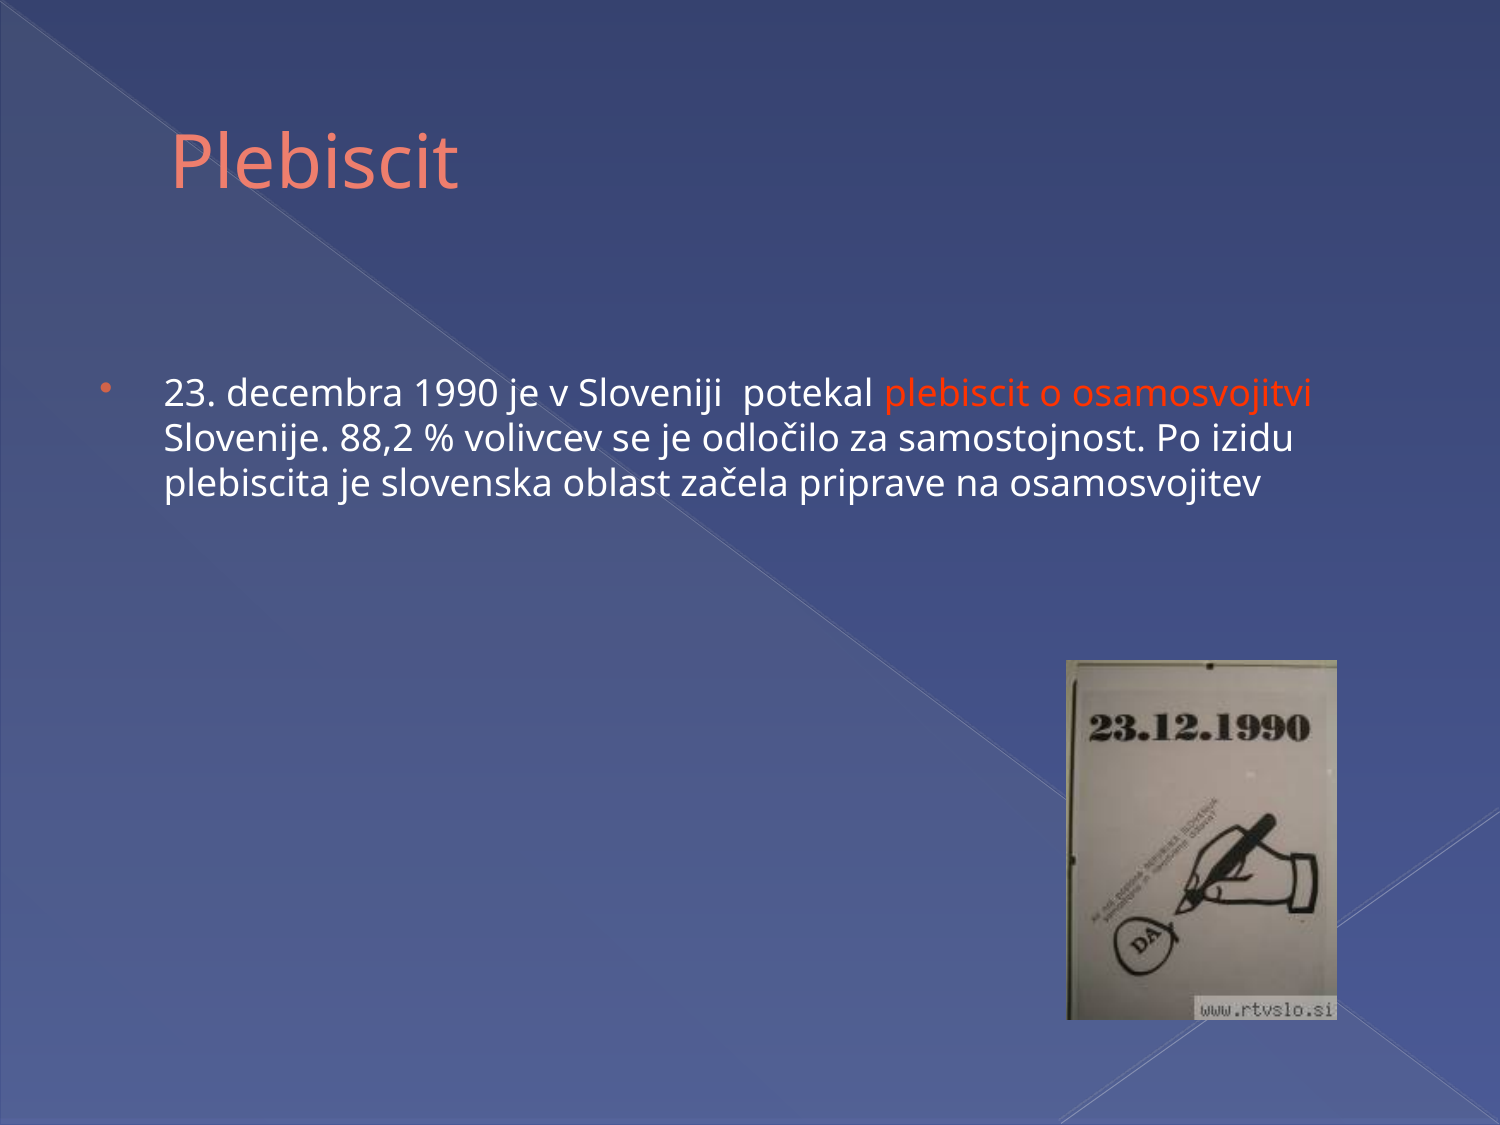

# Plebiscit
23. decembra 1990 je v Sloveniji potekal plebiscit o osamosvojitvi Slovenije. 88,2 % volivcev se je odločilo za samostojnost. Po izidu plebiscita je slovenska oblast začela priprave na osamosvojitev